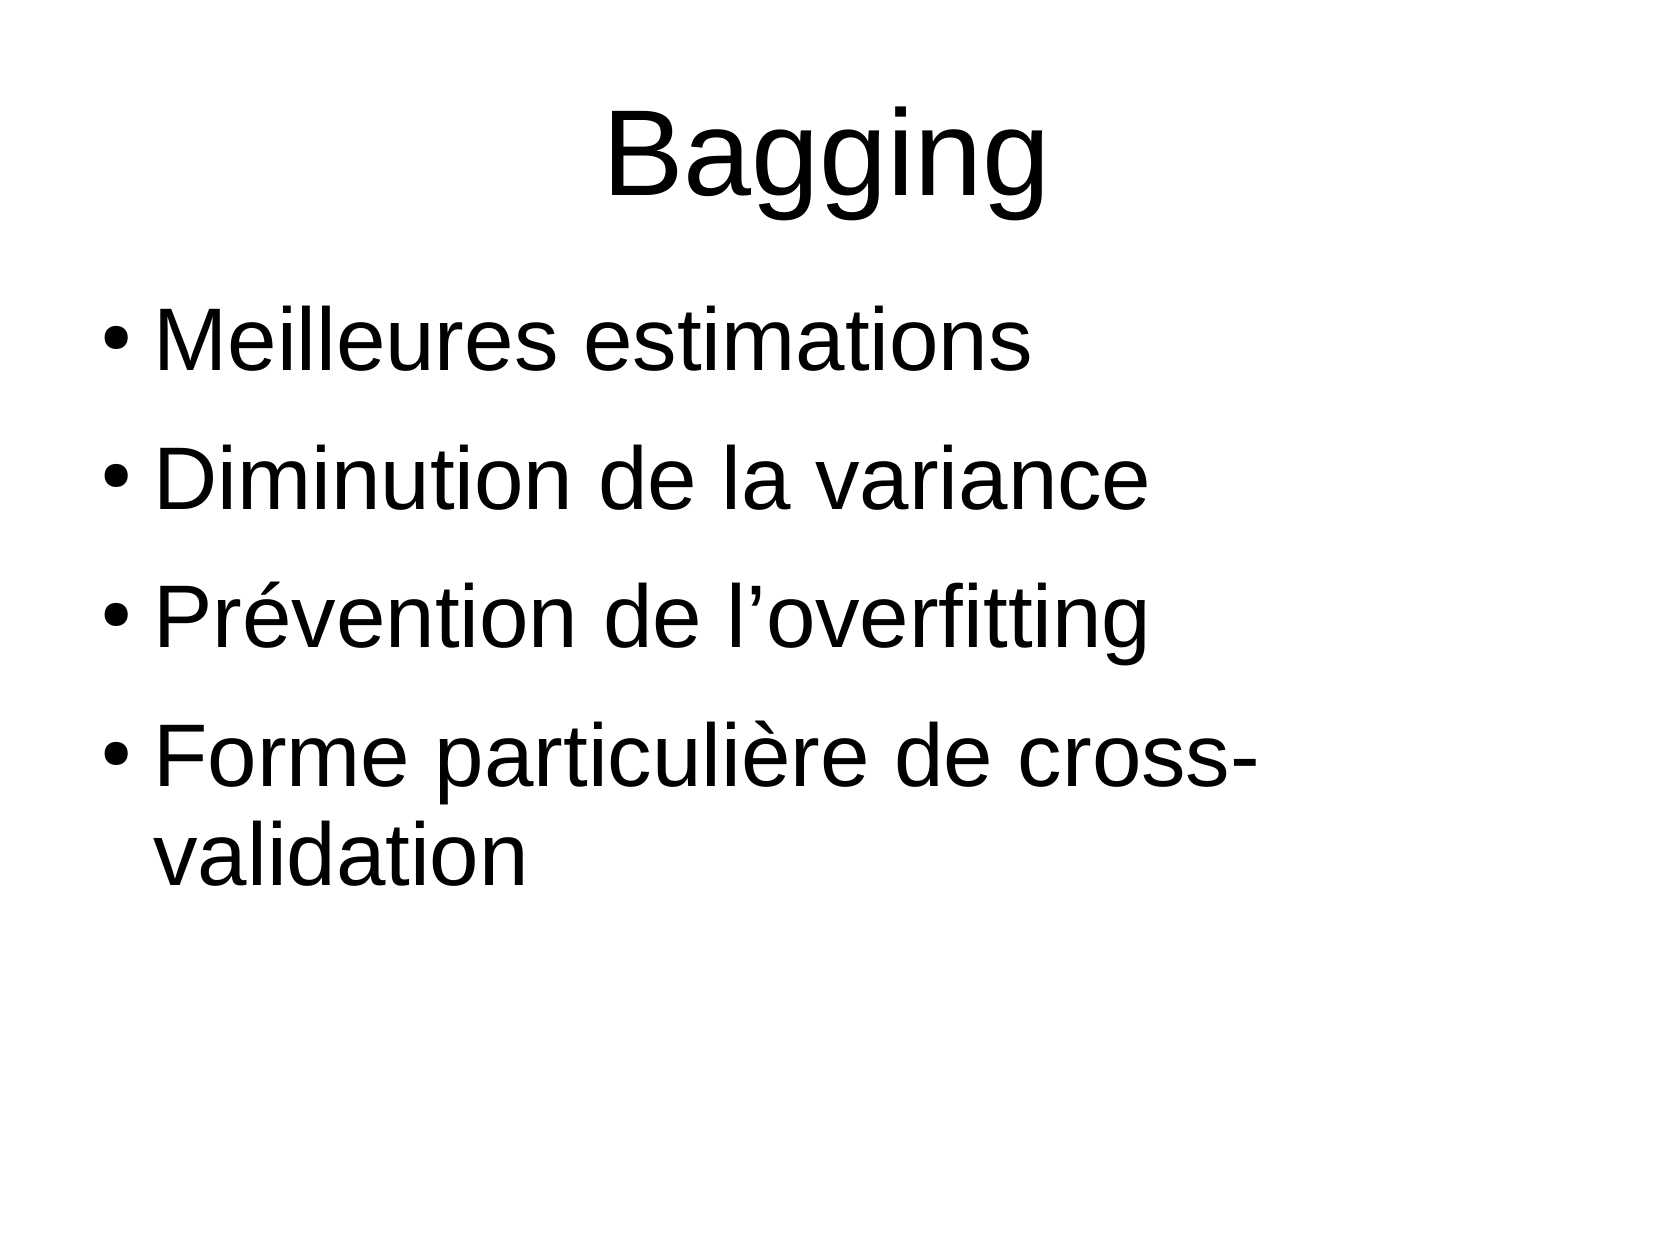

# Bagging
Meilleures estimations
Diminution de la variance
Prévention de l’overfitting
Forme particulière de cross-validation